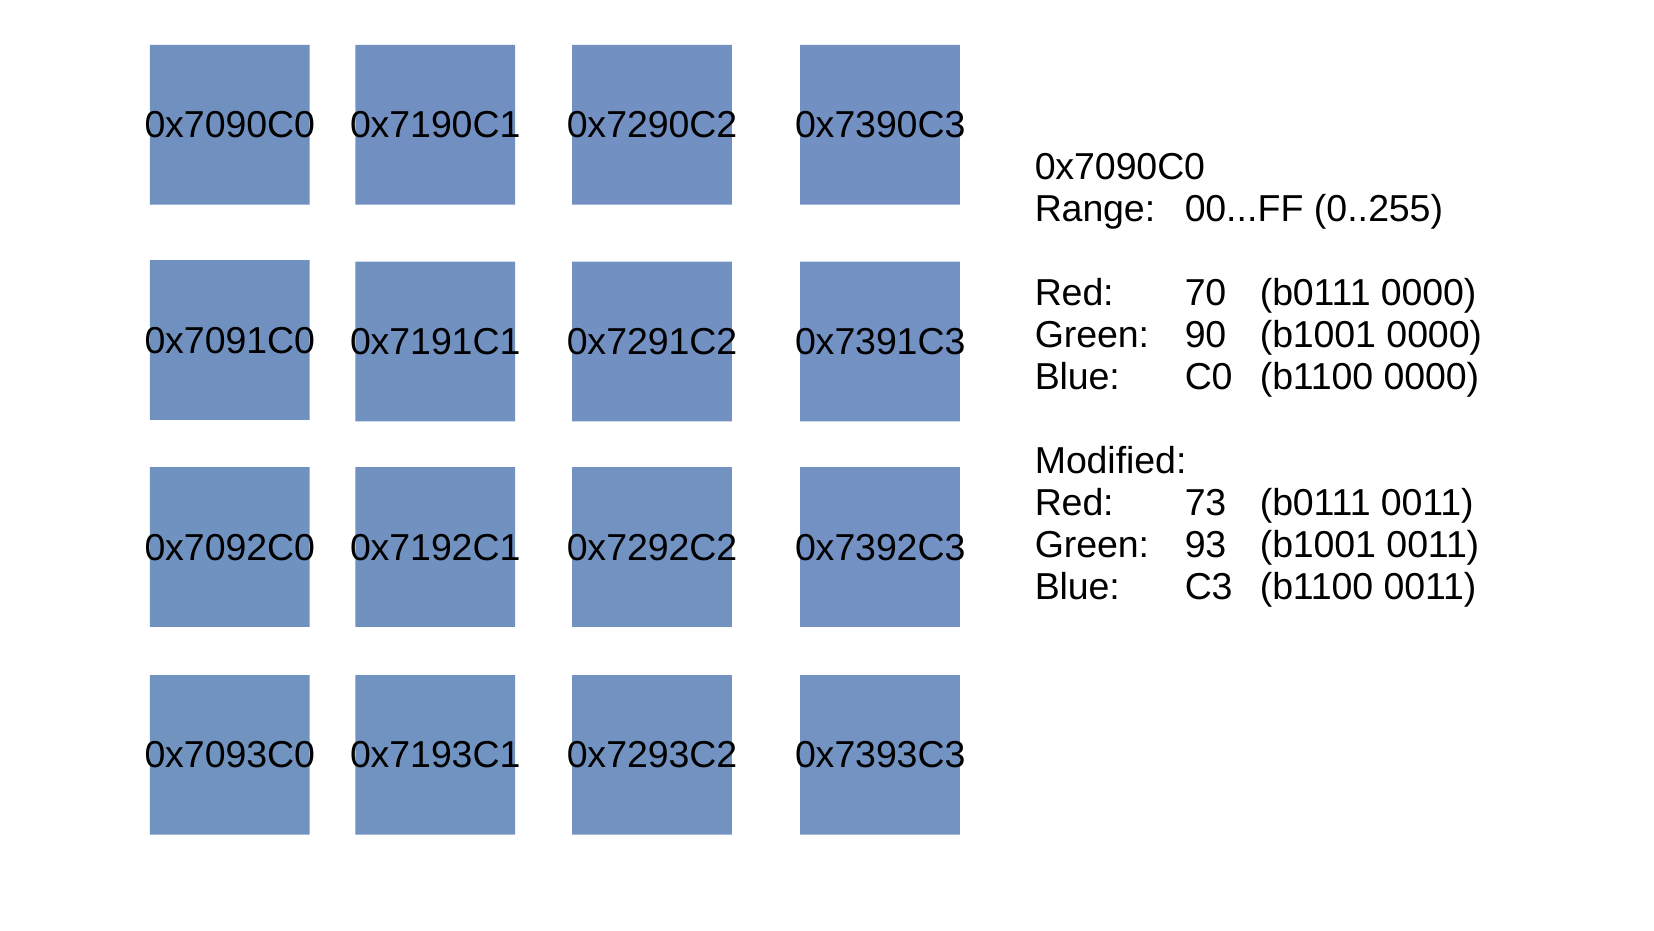

0x7090C0
0x7190C1
0x7290C2
0x7390C3
0x7090C0
Range: 	00...FF (0..255)
Red: 	70 	(b0111 0000)
Green: 	90 	(b1001 0000)
Blue: 	C0 	(b1100 0000)
Modified:
Red: 	73 	(b0111 0011)
Green: 	93 	(b1001 0011)
Blue: 	C3 	(b1100 0011)
0x7091C0
0x7191C1
0x7291C2
0x7391C3
0x7092C0
0x7192C1
0x7292C2
0x7392C3
0x7093C0
0x7193C1
0x7293C2
0x7393C3